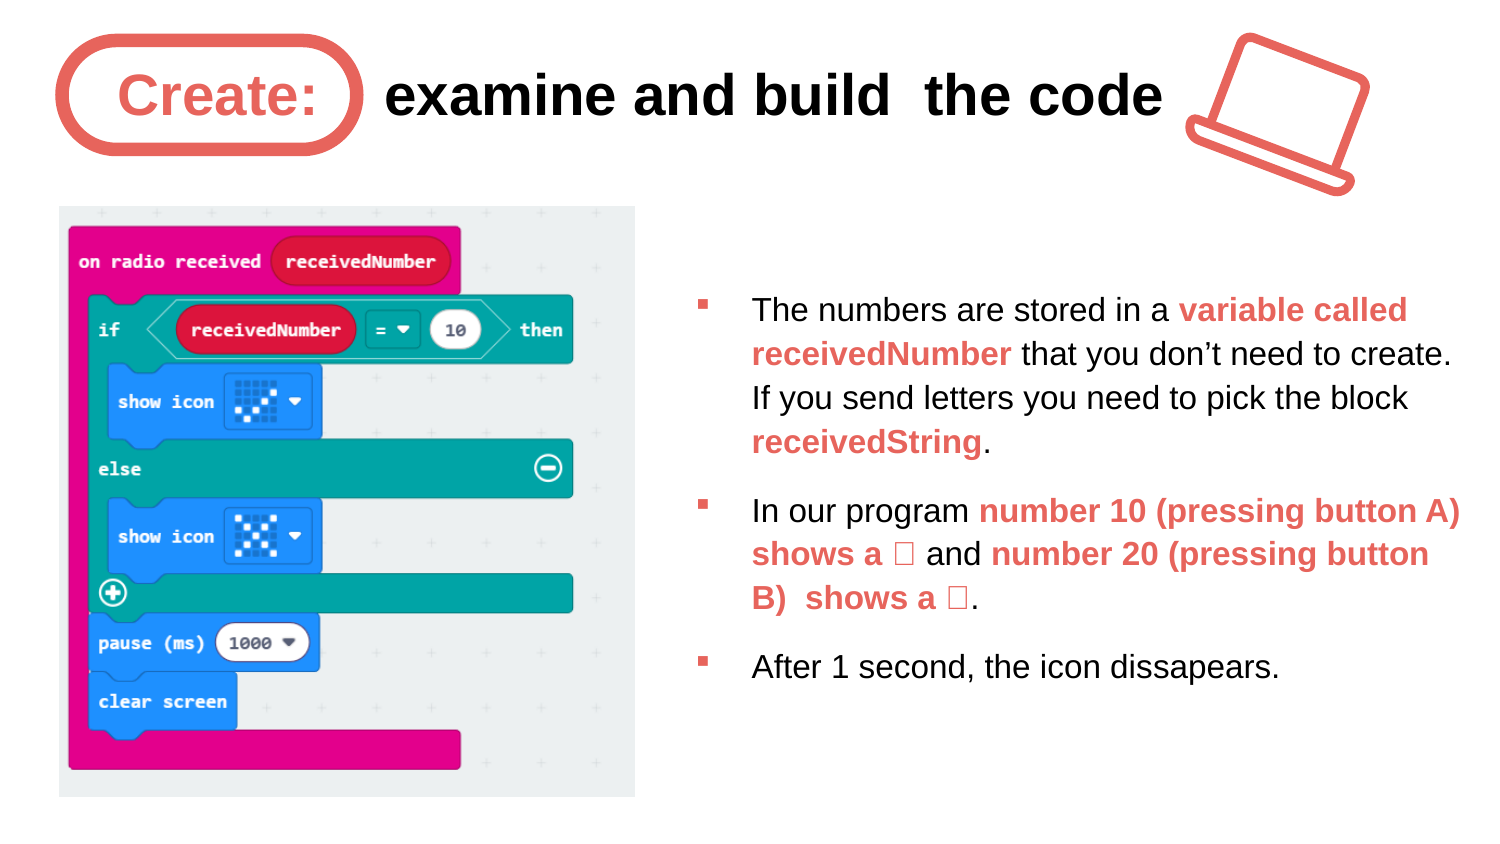

# Create: examine and build the code
The numbers are stored in a variable called receivedNumber that you don’t need to create. If you send letters you need to pick the block receivedString.
In our program number 10 (pressing button A) shows a  and number 20 (pressing button B) shows a .
After 1 second, the icon dissapears.